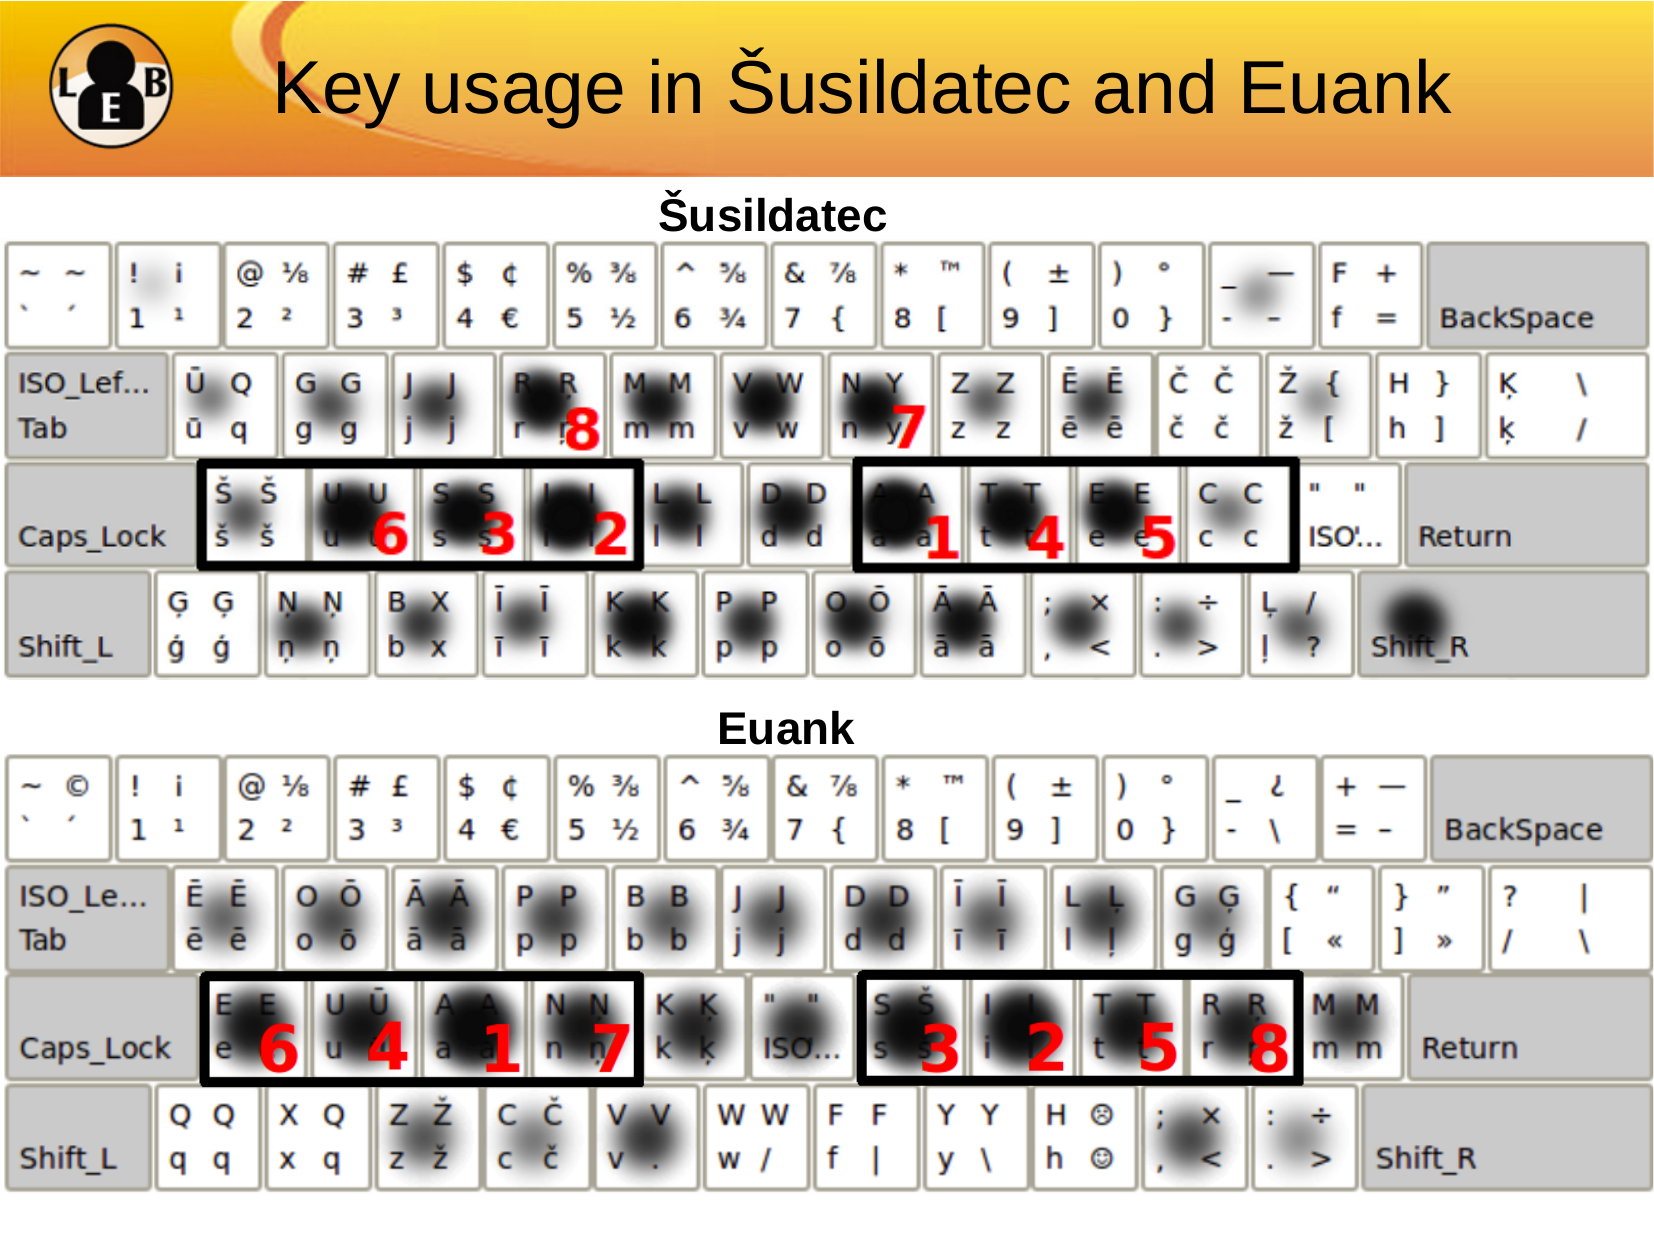

# Key usage in Šusildatec and Euank
Šusildatec
Euank